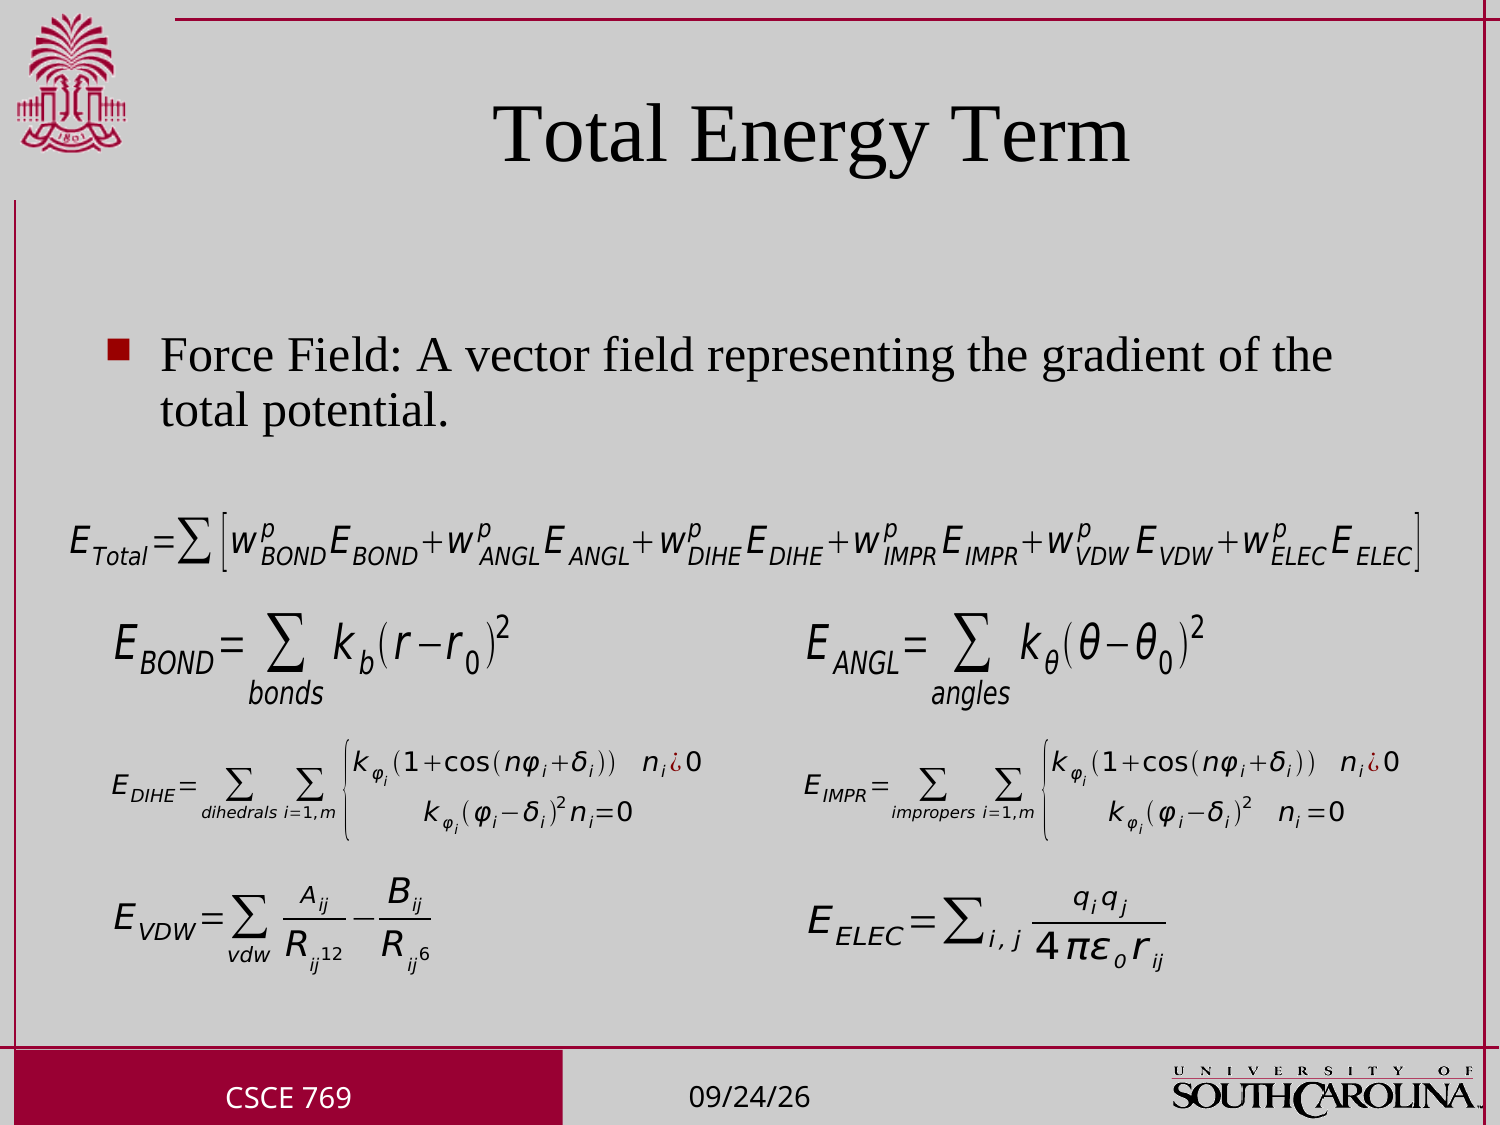

# Total Energy Term
Force Field: A vector field representing the gradient of the total potential.